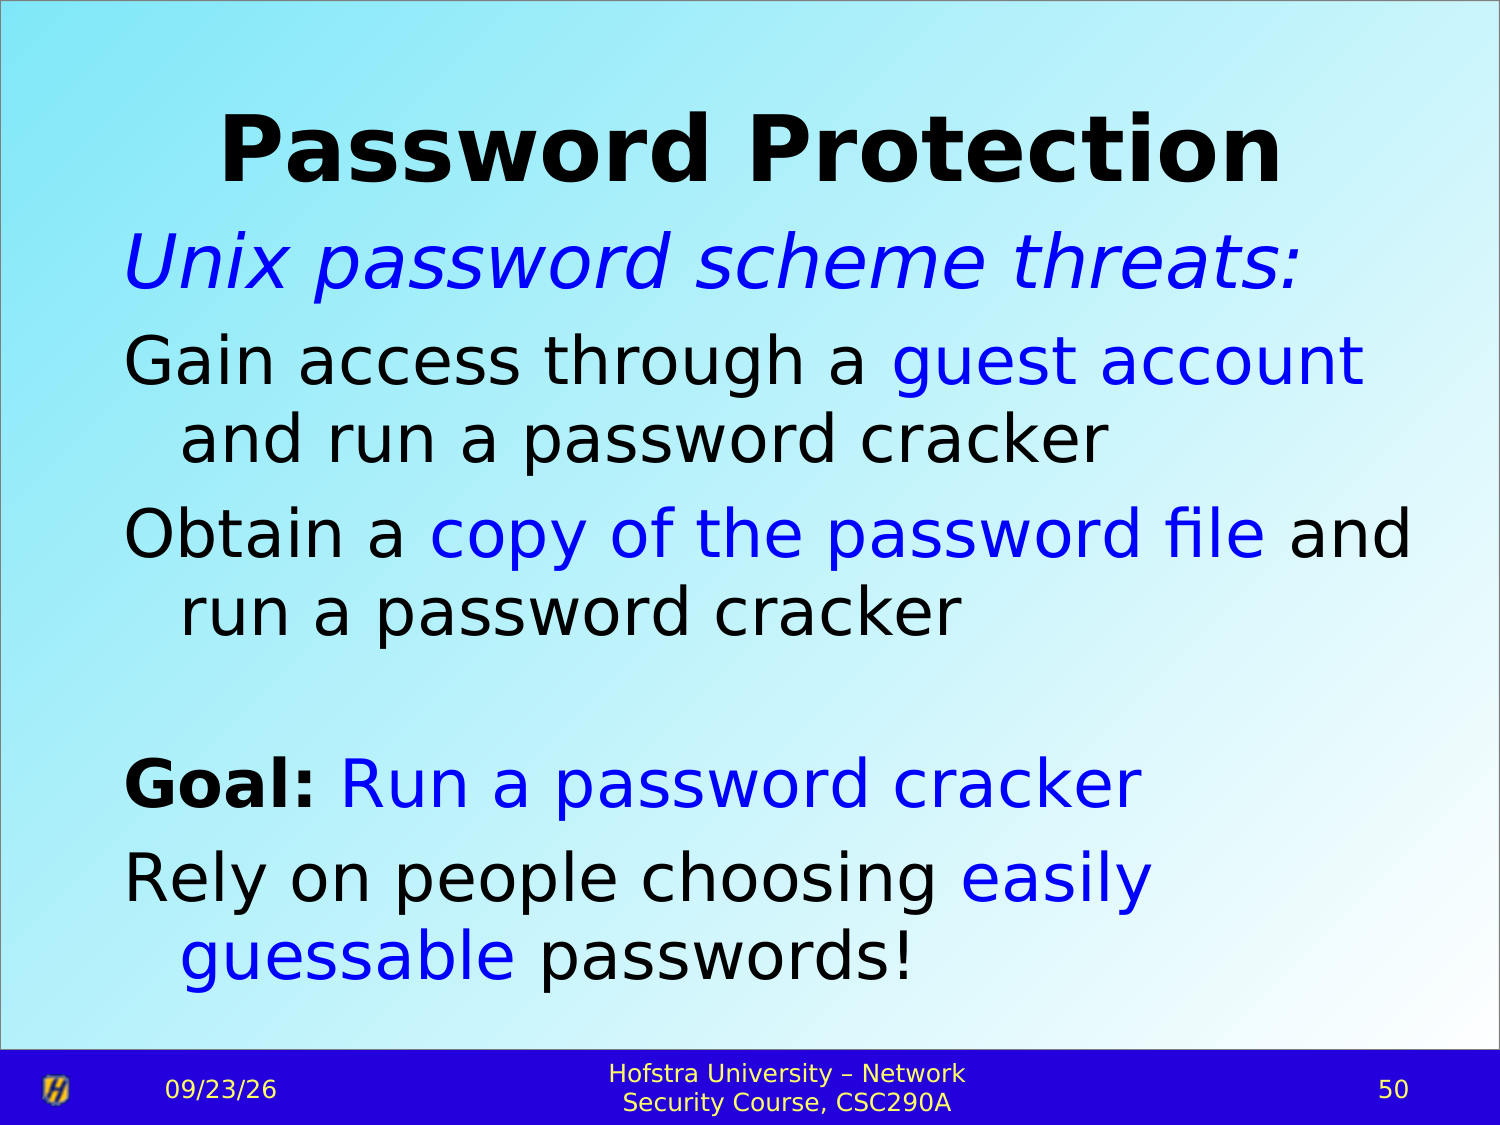

# Password Protection
Unix password scheme threats:
Gain access through a guest account and run a password cracker
Obtain a copy of the password file and run a password cracker
Goal: Run a password cracker
Rely on people choosing easily guessable passwords!
50